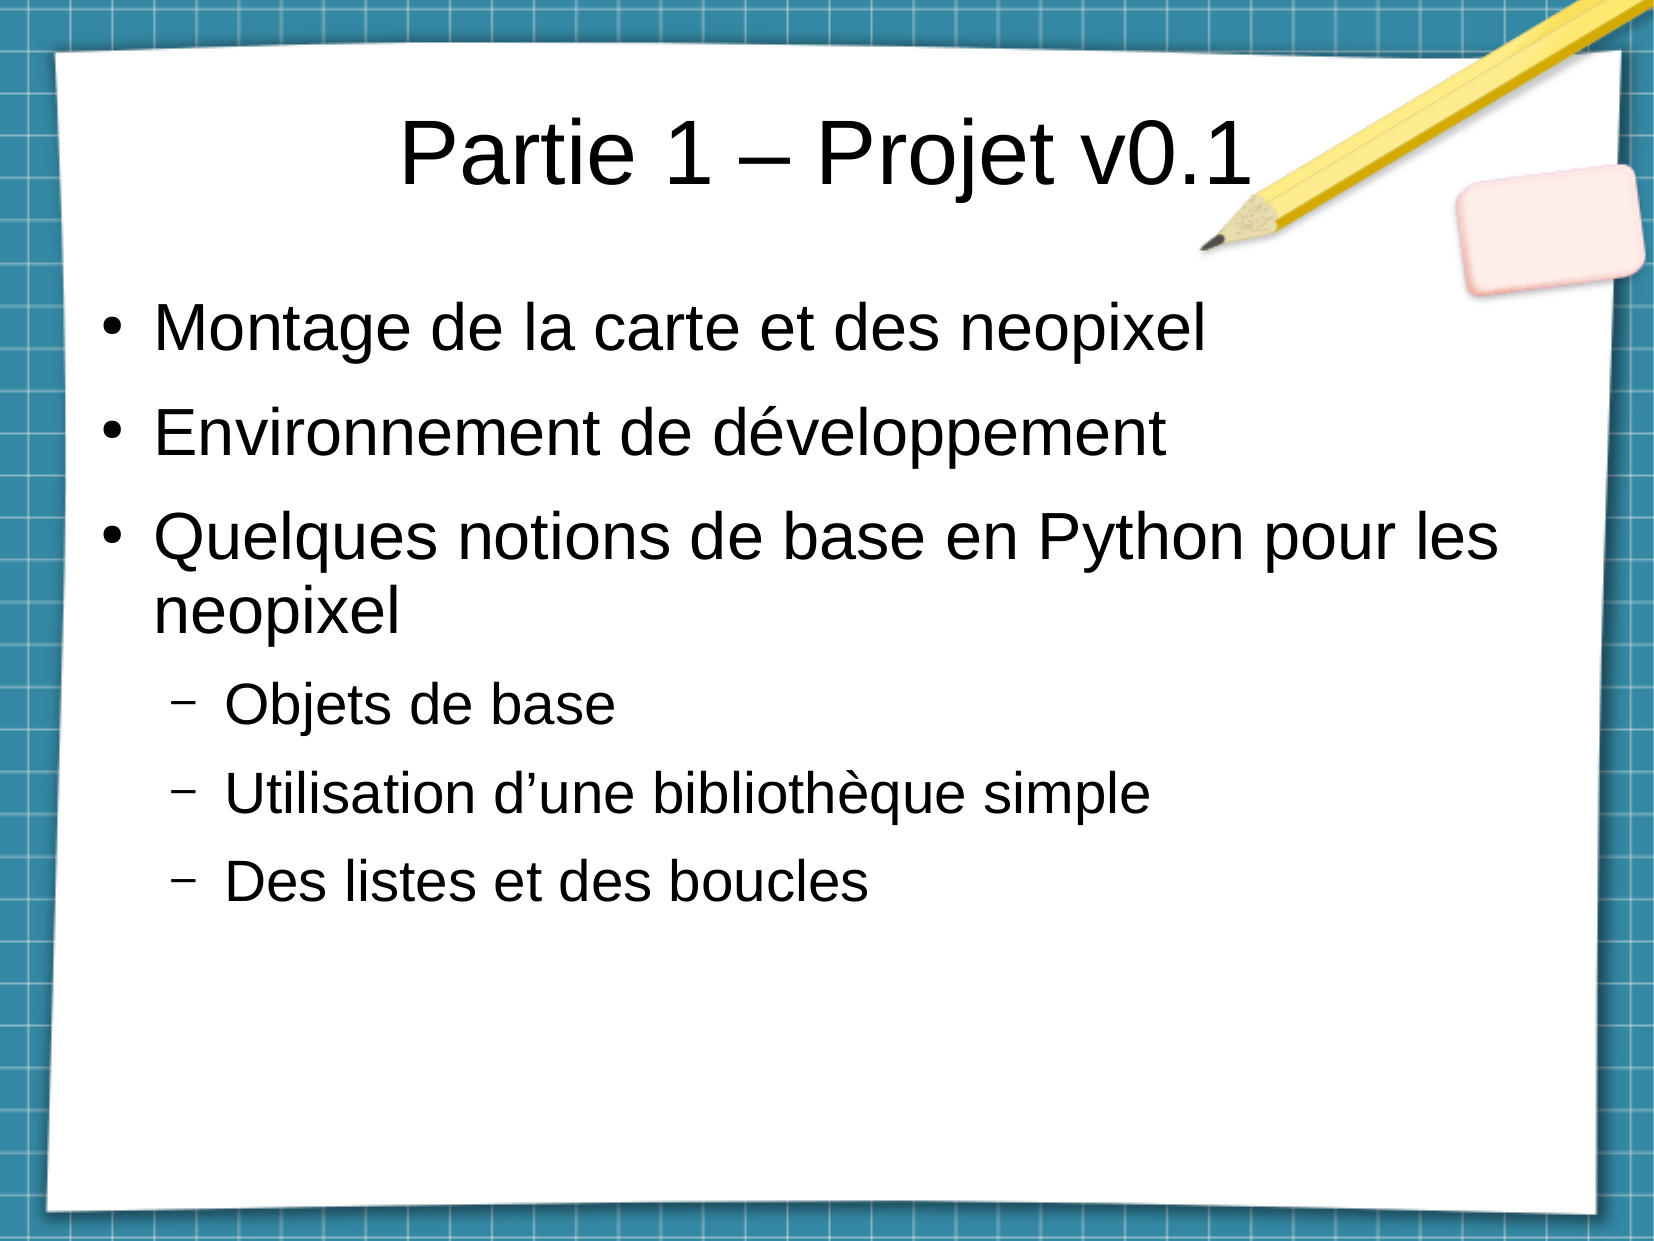

# Partie 1 – Projet v0.1
Montage de la carte et des neopixel
Environnement de développement
Quelques notions de base en Python pour les neopixel
Objets de base
Utilisation d’une bibliothèque simple
Des listes et des boucles